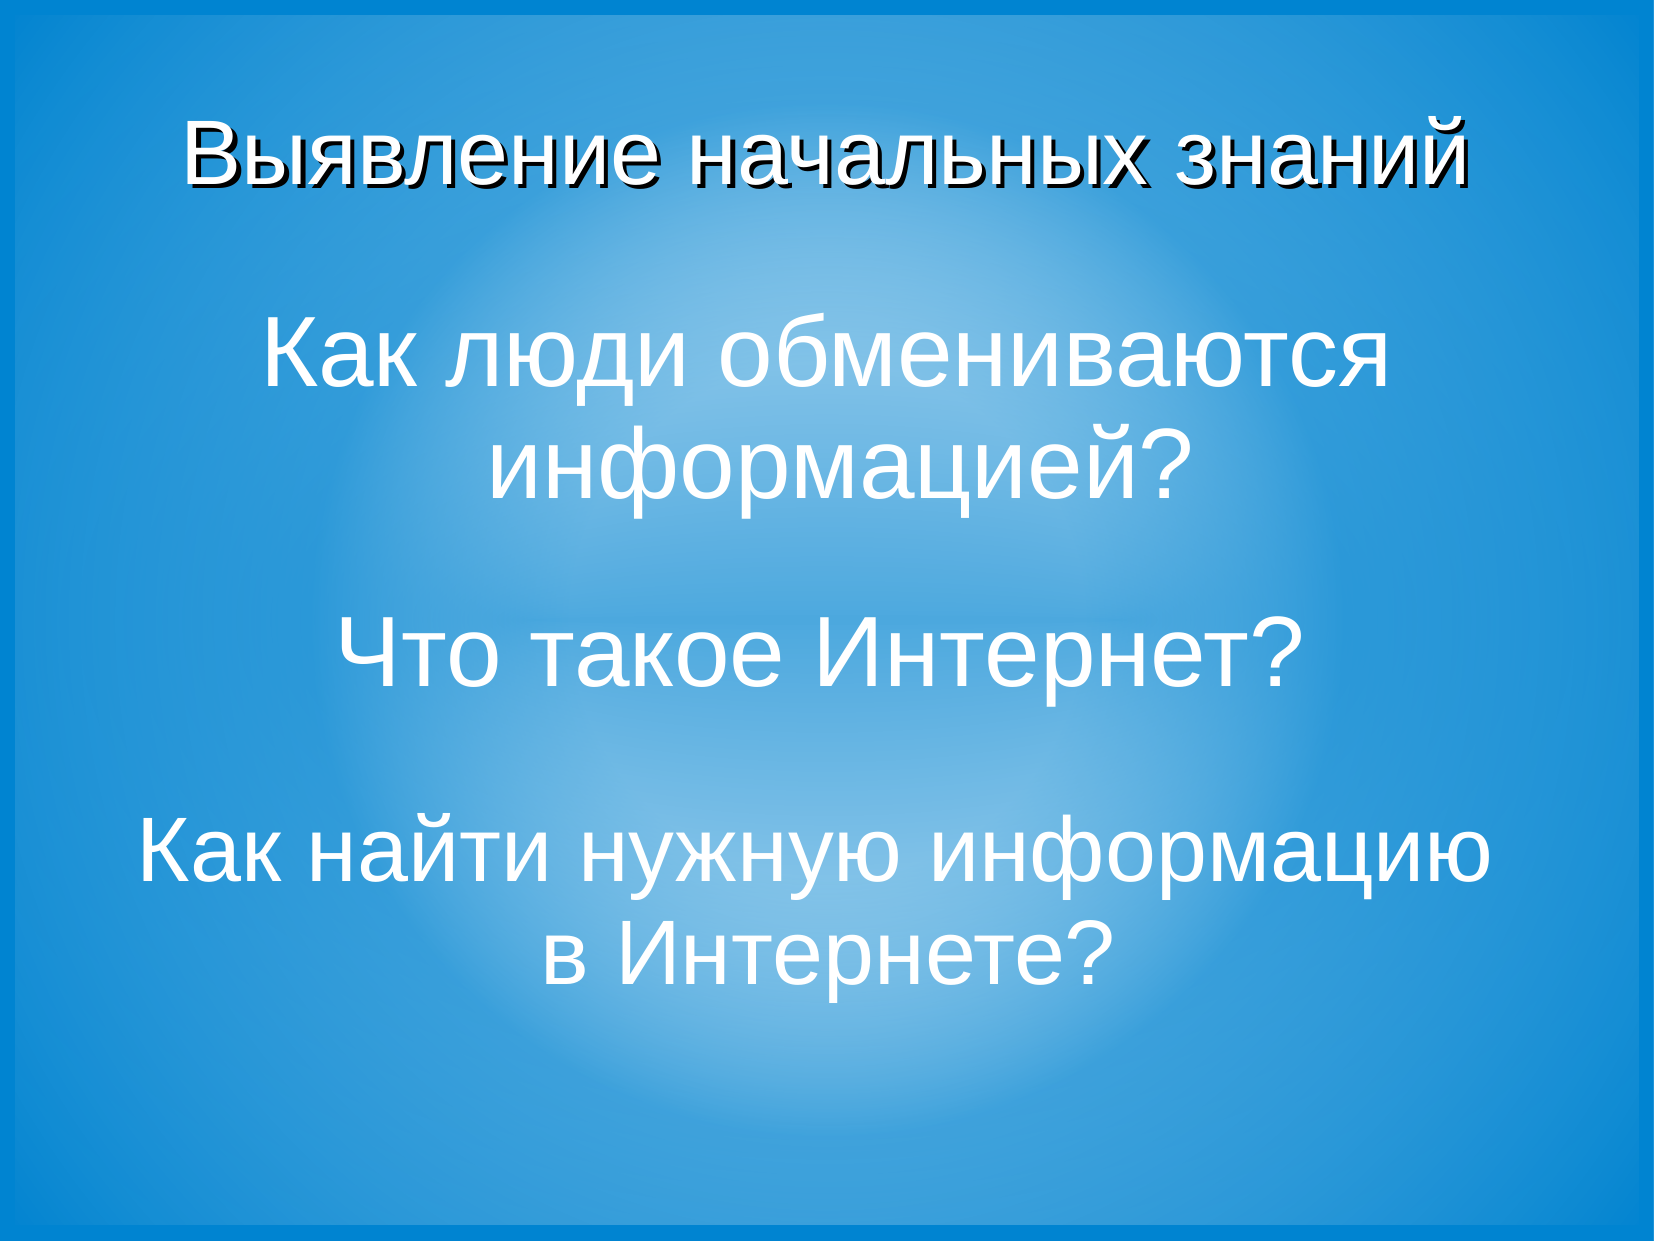

# Выявление начальных знаний
Как люди обмениваются
 информацией?
Что такое Интернет?
Как найти нужную информацию
 в Интернете?